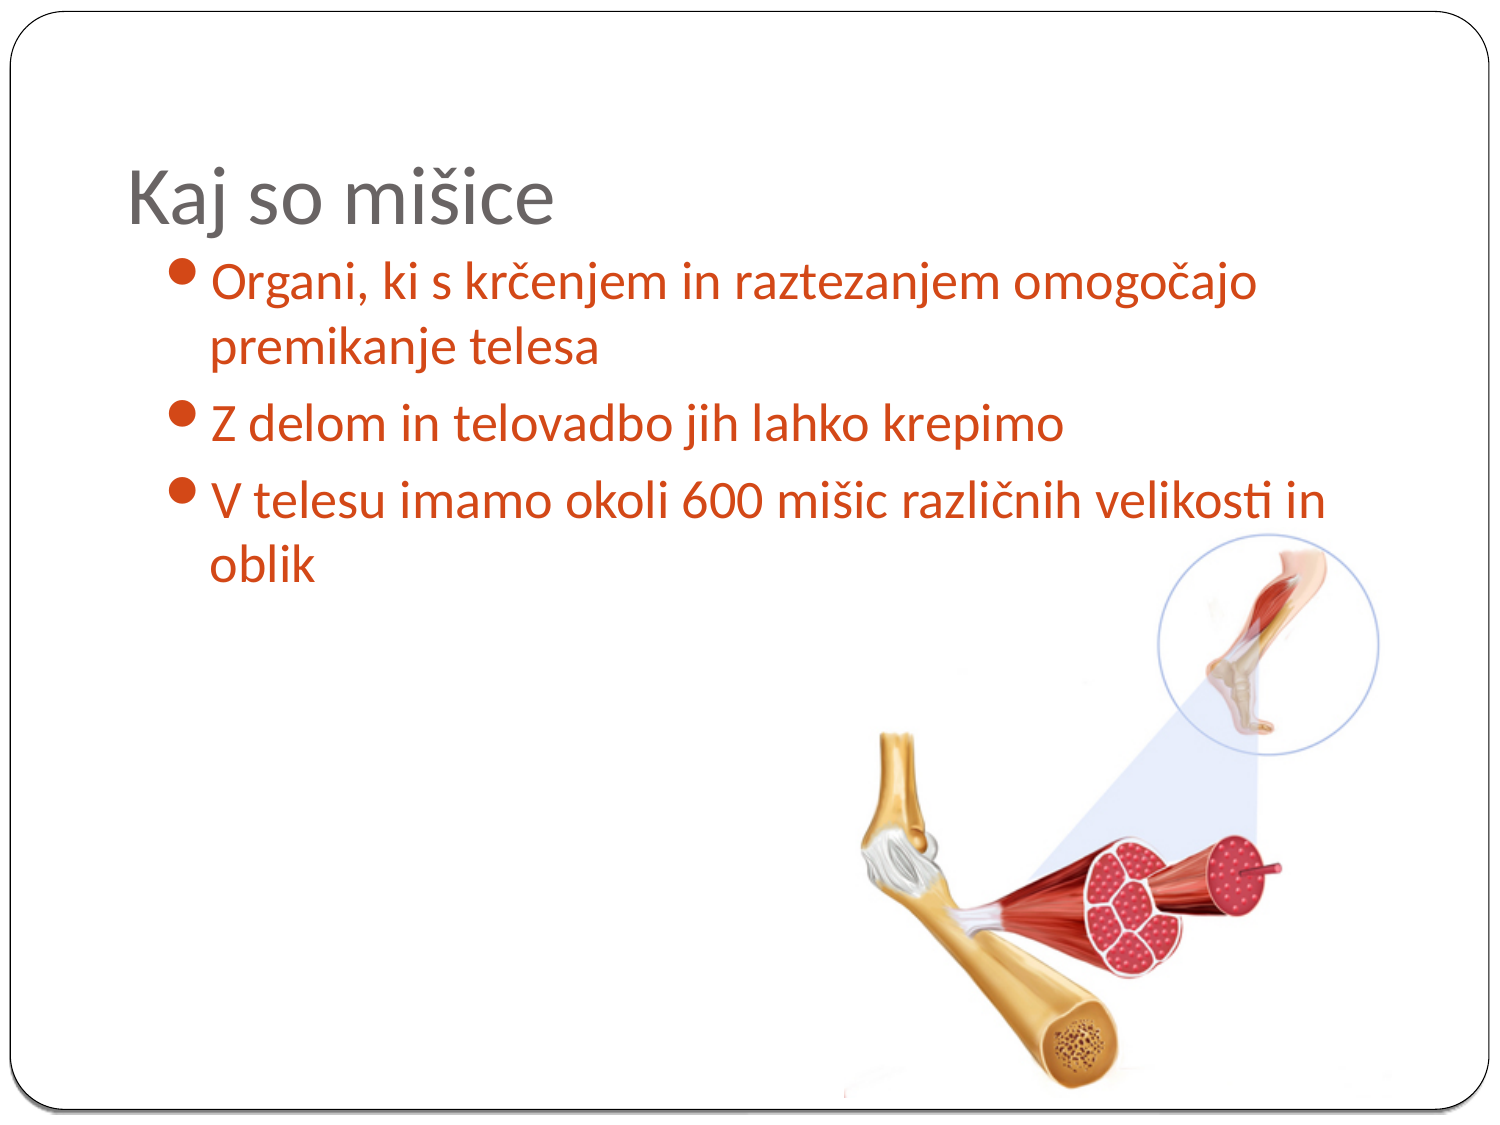

# Kaj so mišice
Organi, ki s krčenjem in raztezanjem omogočajo premikanje telesa
Z delom in telovadbo jih lahko krepimo
V telesu imamo okoli 600 mišic različnih velikosti in oblik